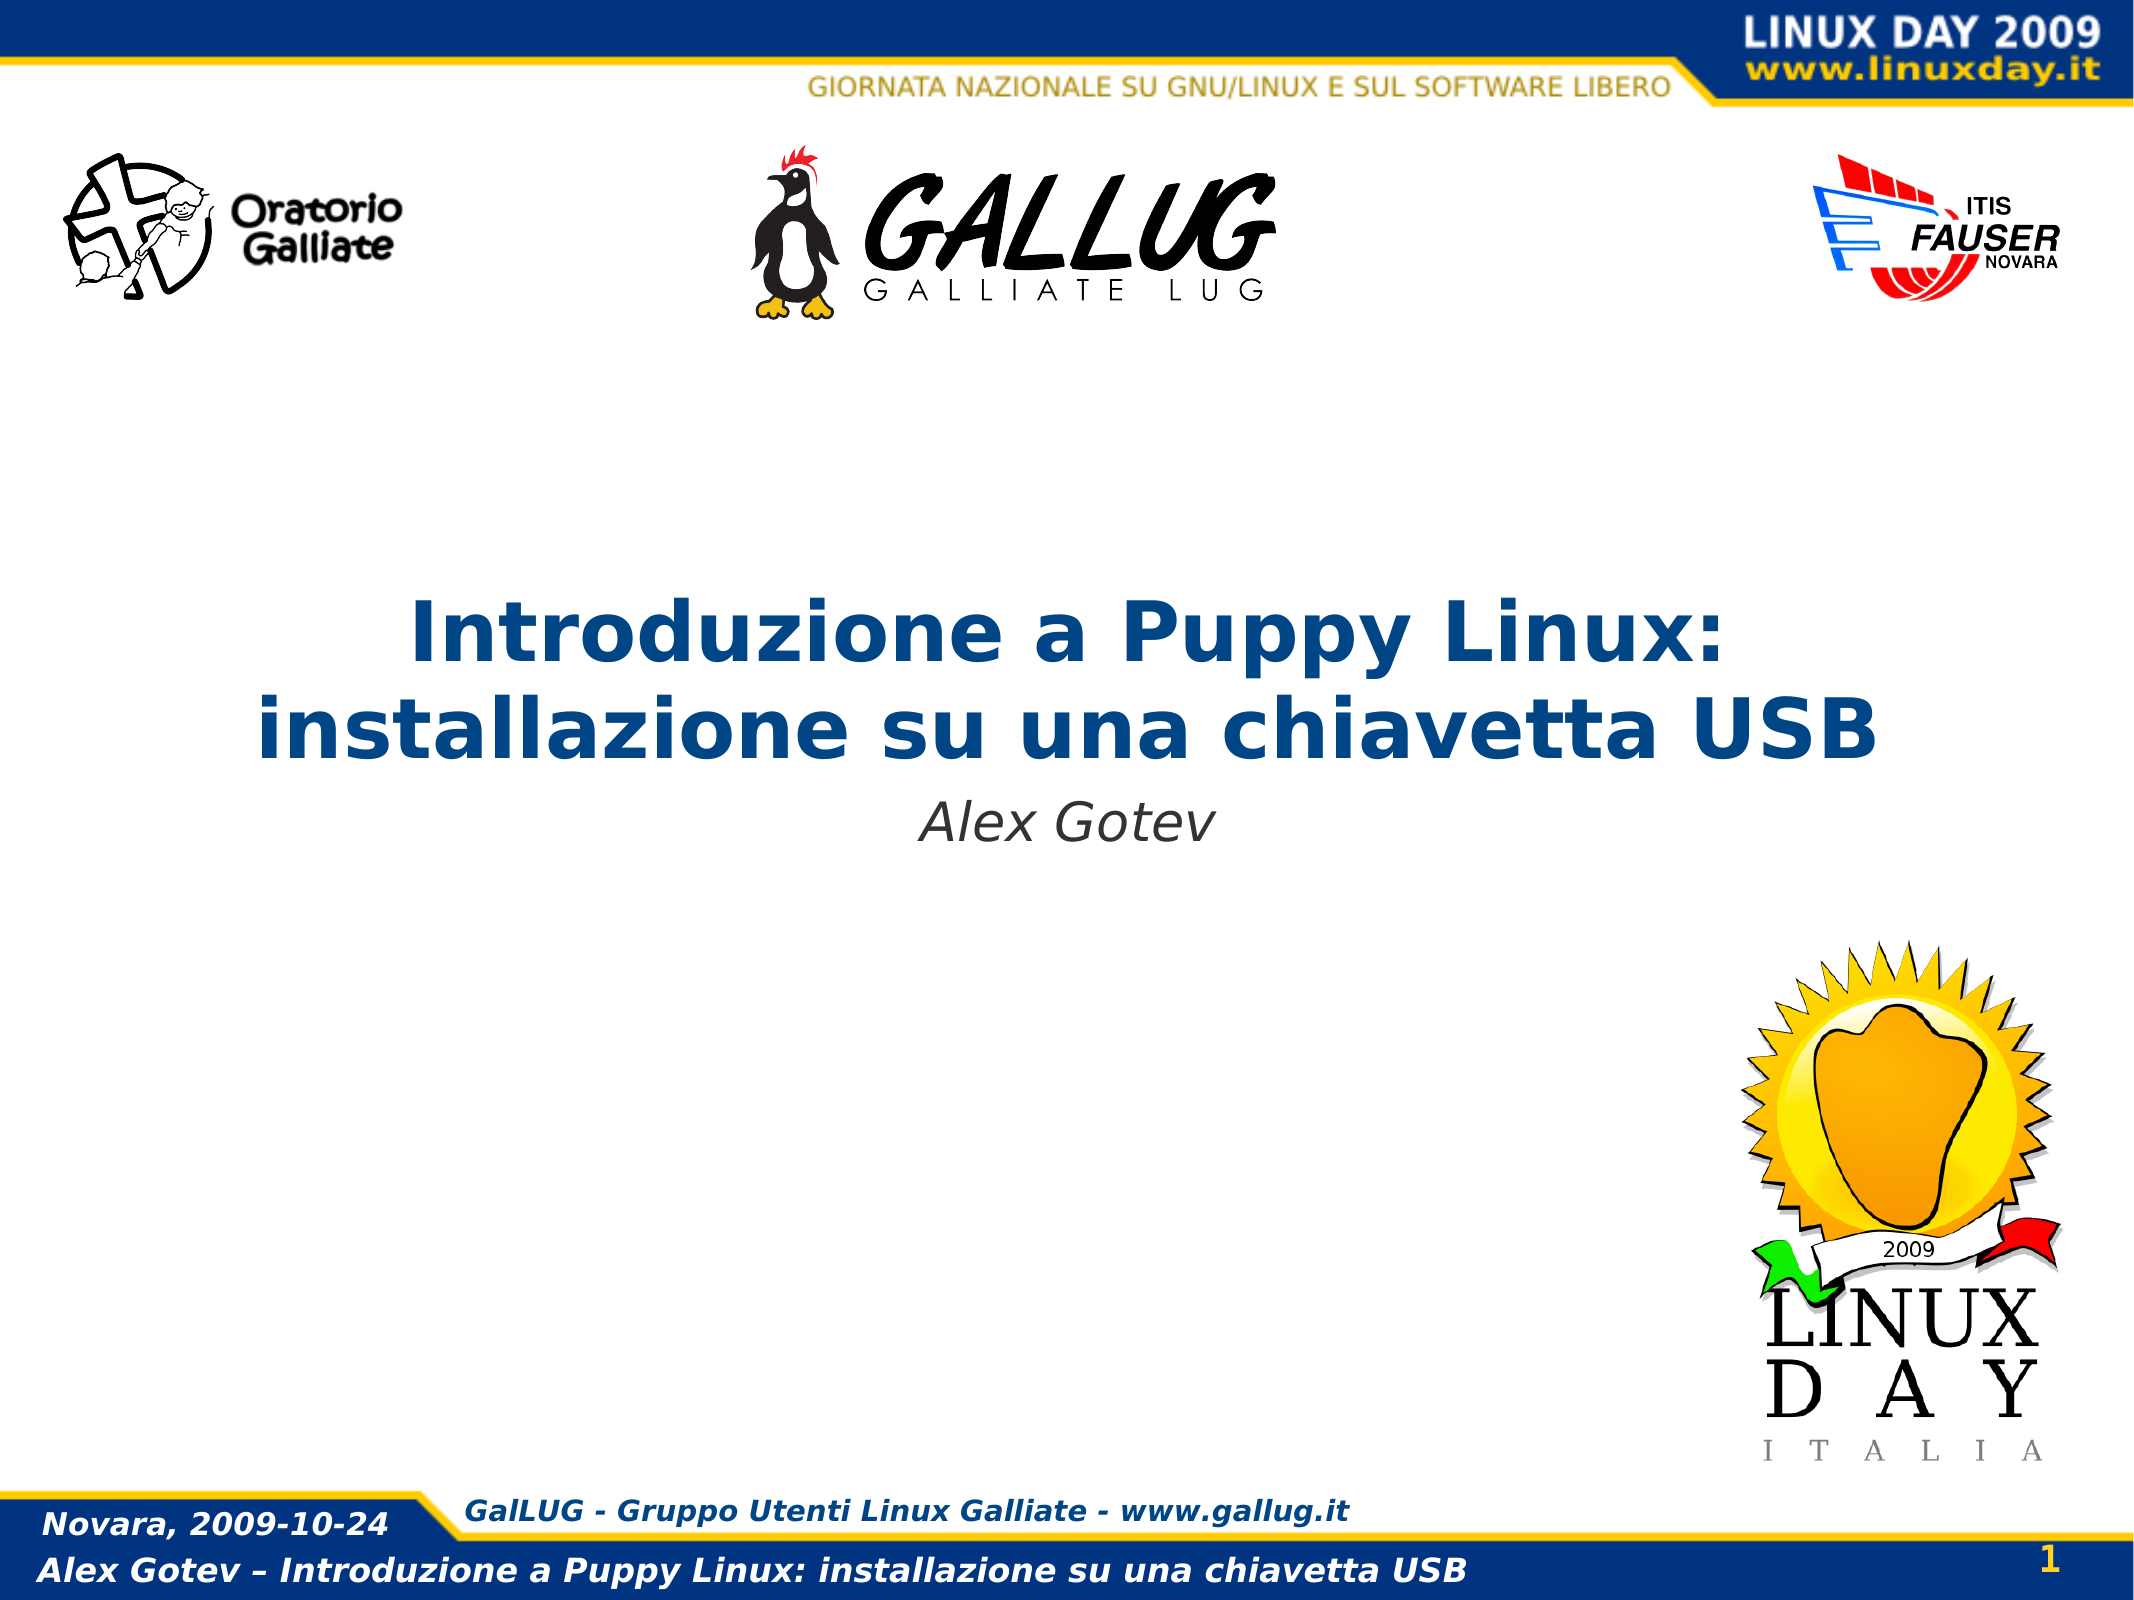

Introduzione a Puppy Linux:
installazione su una chiavetta USB
Alex Gotev